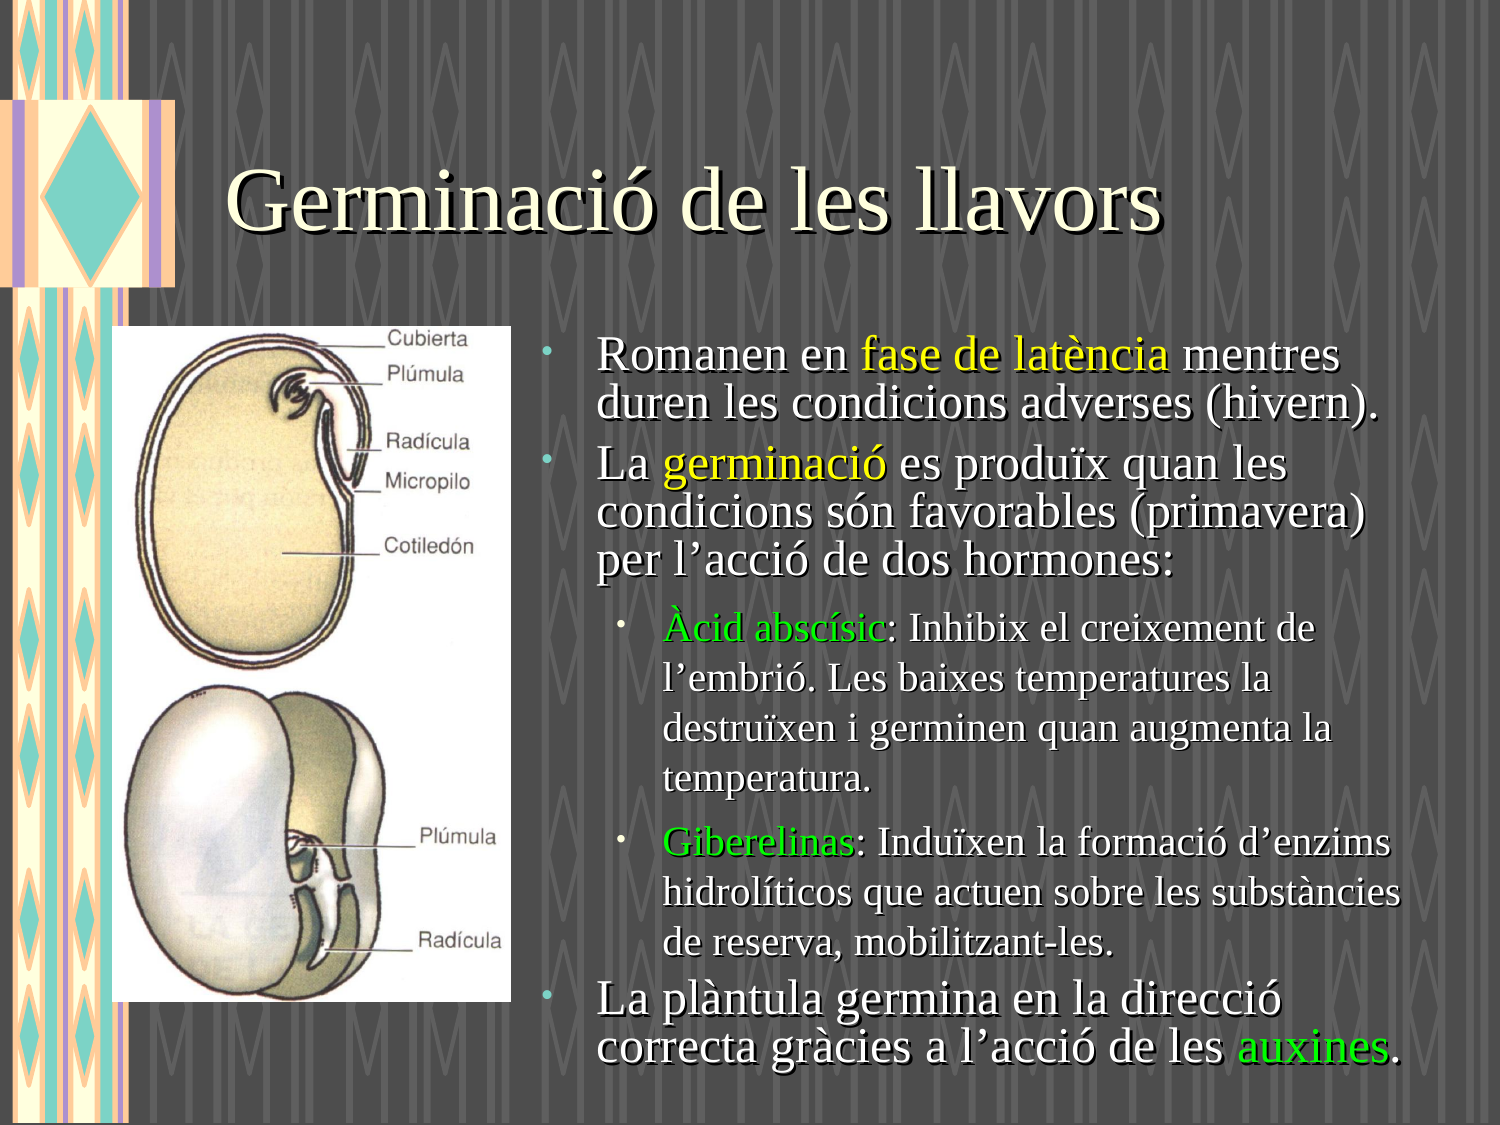

# Germinació de les llavors
Romanen en fase de latència mentres duren les condicions adverses (hivern).
La germinació es produïx quan les condicions són favorables (primavera) per l’acció de dos hormones:
Àcid abscísic: Inhibix el creixement de l’embrió. Les baixes temperatures la destruïxen i germinen quan augmenta la temperatura.
Giberelinas: Induïxen la formació d’enzims hidrolíticos que actuen sobre les substàncies de reserva, mobilitzant-les.
La plàntula germina en la direcció correcta gràcies a l’acció de les auxines.